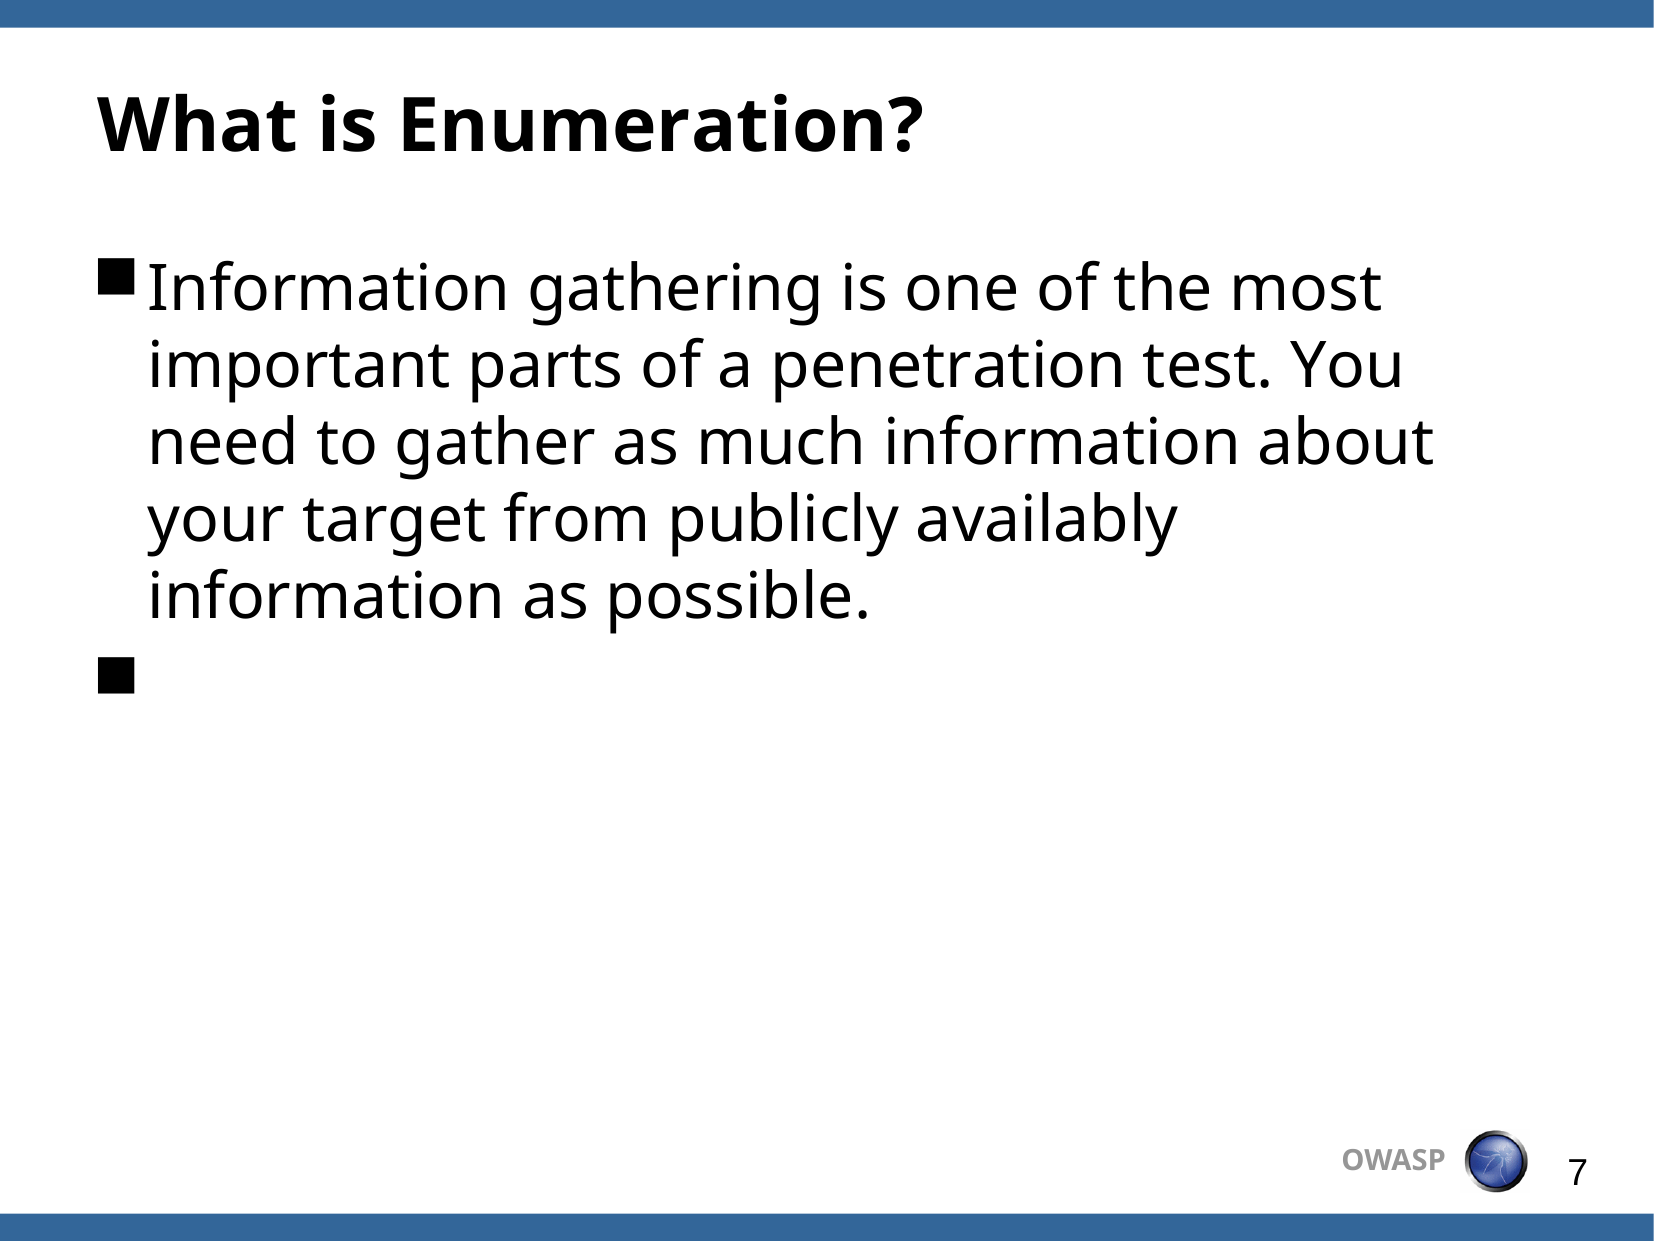

# What is Enumeration?
Information gathering is one of the most important parts of a penetration test. You need to gather as much information about your target from publicly availably information as possible.
7